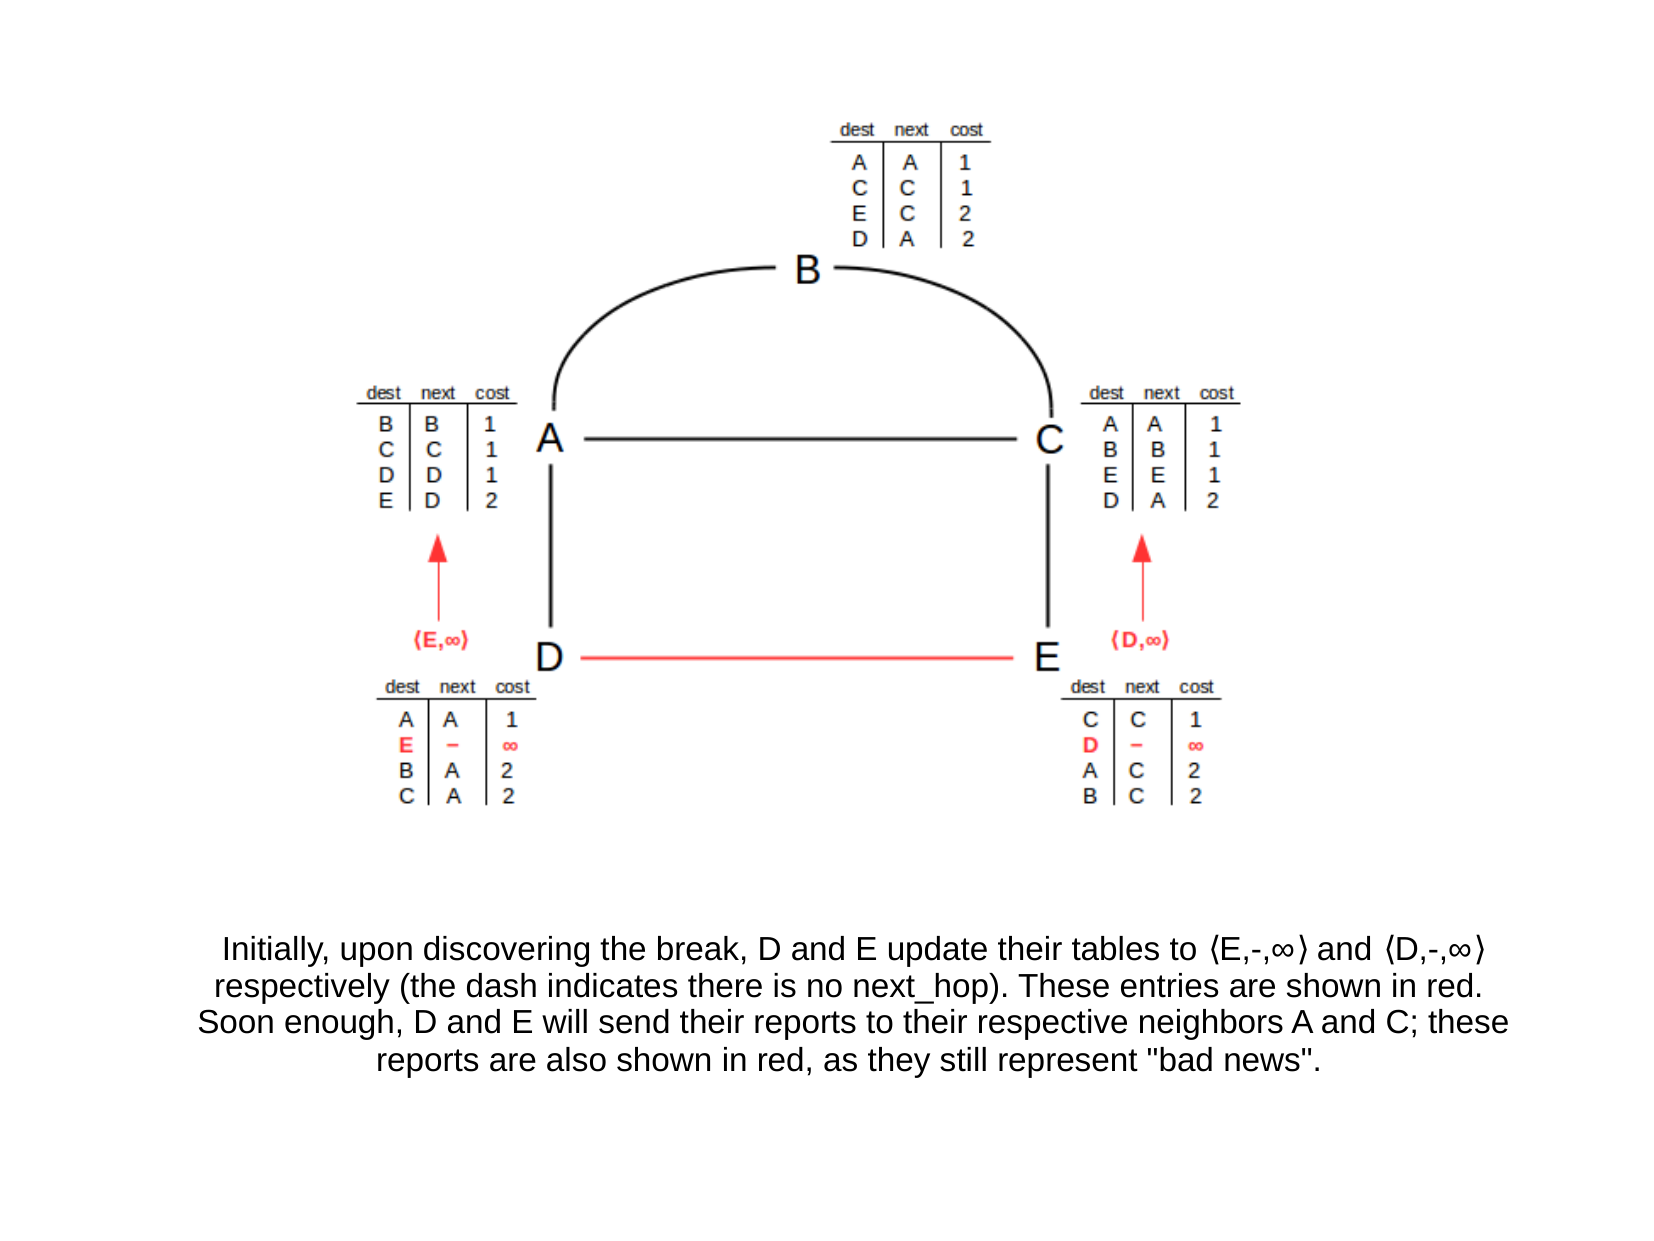

# Initially, upon discovering the break, D and E update their tables to ⟨E,-,∞⟩ and ⟨D,-,∞⟩ respectively (the dash indicates there is no next_hop). These entries are shown in red. Soon enough, D and E will send their reports to their respective neighbors A and C; these reports are also shown in red, as they still represent "bad news".